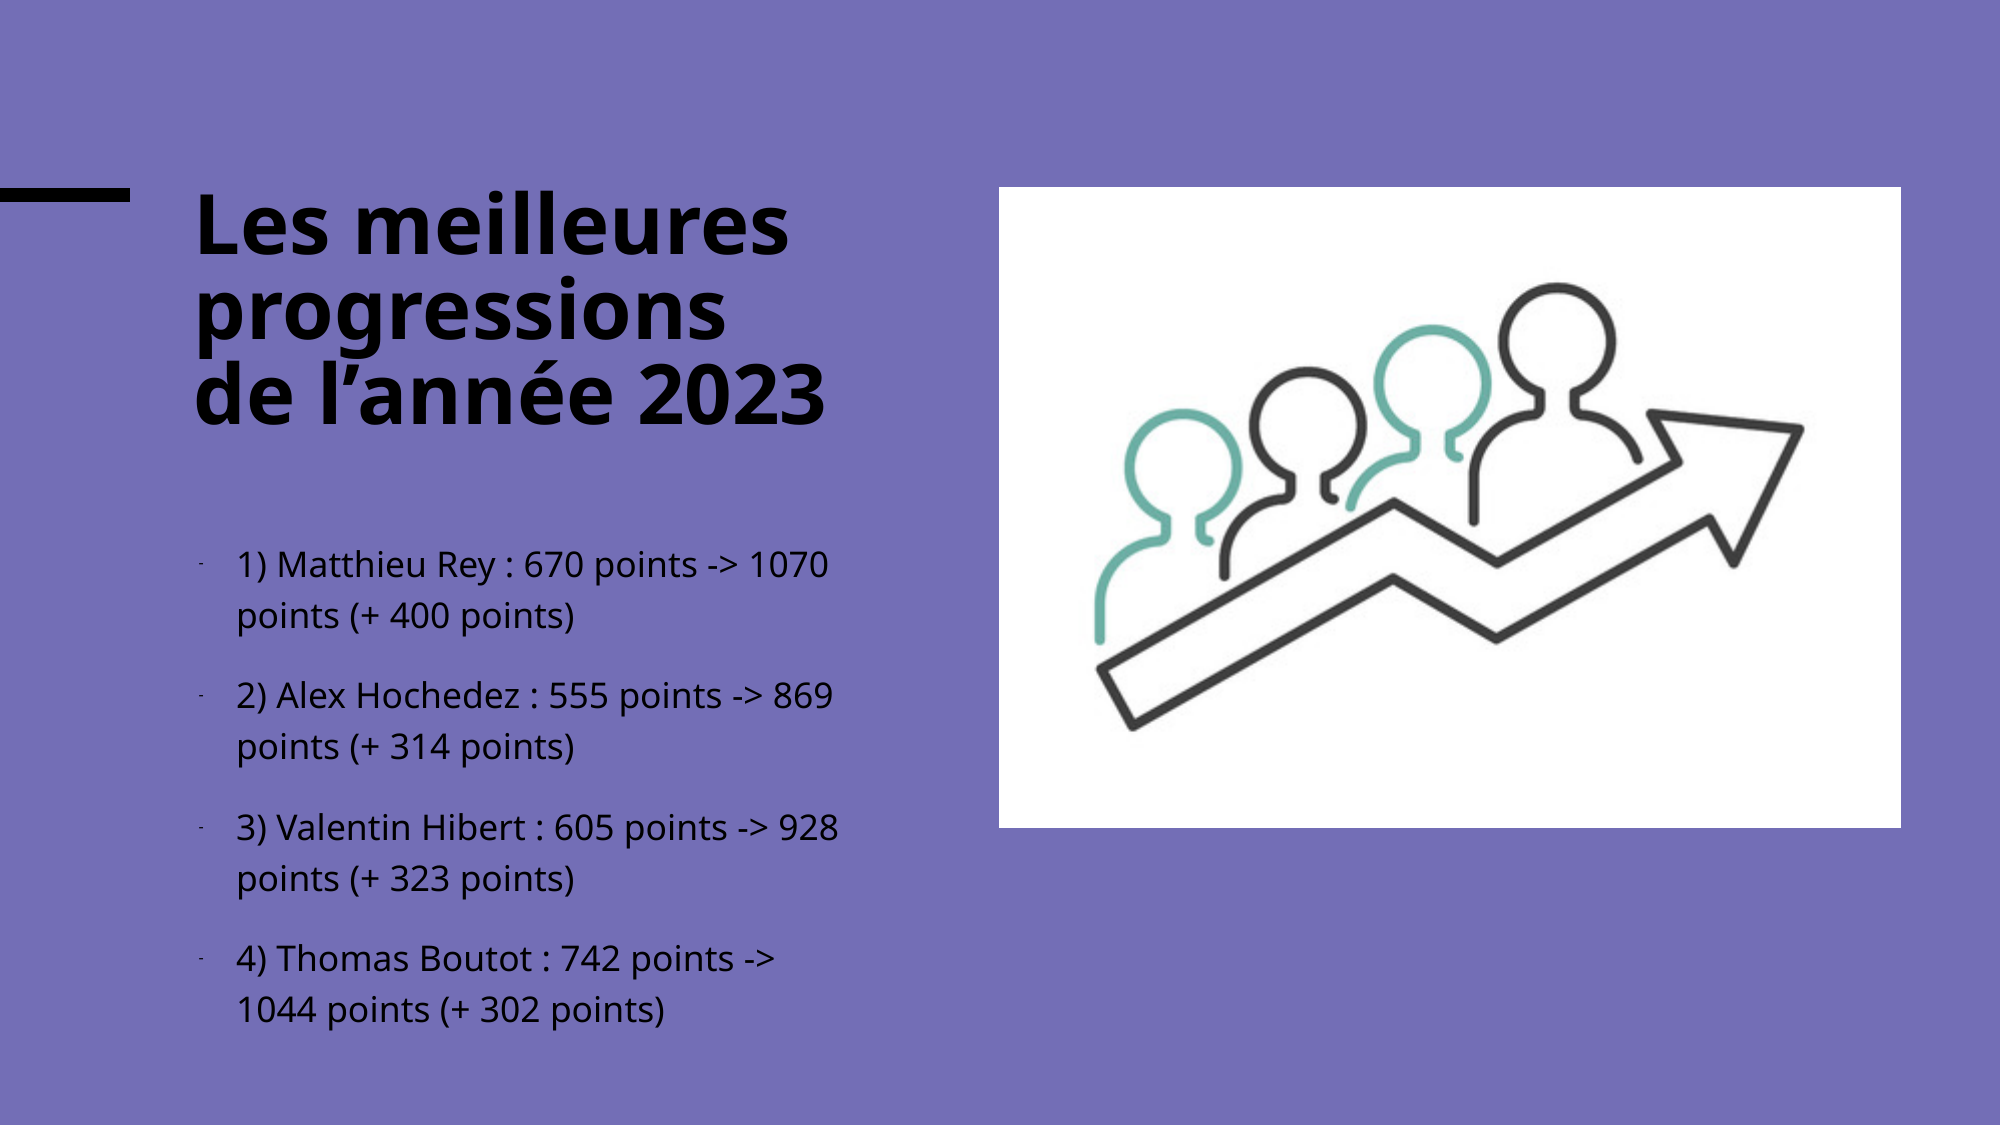

# Les meilleures progressions de l’année 2023
1) Matthieu Rey : 670 points -> 1070 points (+ 400 points)
2) Alex Hochedez : 555 points -> 869 points (+ 314 points)
3) Valentin Hibert : 605 points -> 928 points (+ 323 points)
4) Thomas Boutot : 742 points -> 1044 points (+ 302 points)